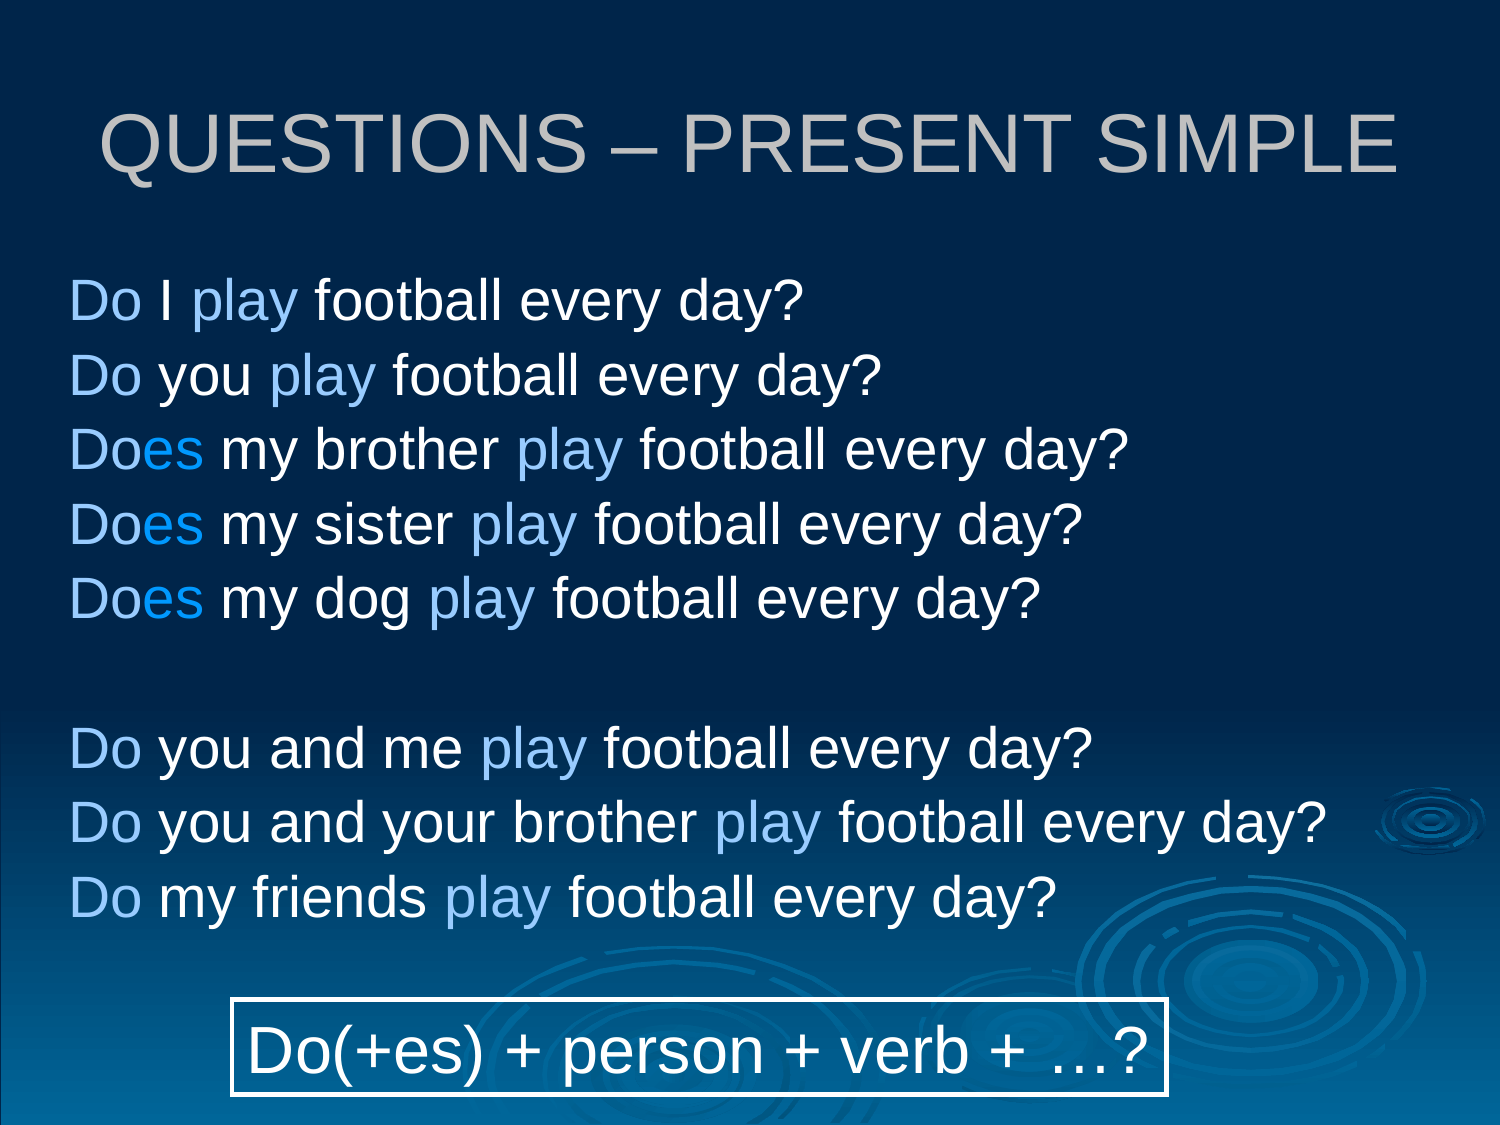

# QUESTIONS – PRESENT SIMPLE
Do I play football every day?
Do you play football every day?
Does my brother play football every day?
Does my sister play football every day?
Does my dog play football every day?
Do you and me play football every day?
Do you and your brother play football every day?
Do my friends play football every day?
Do(+es) + person + verb + …?